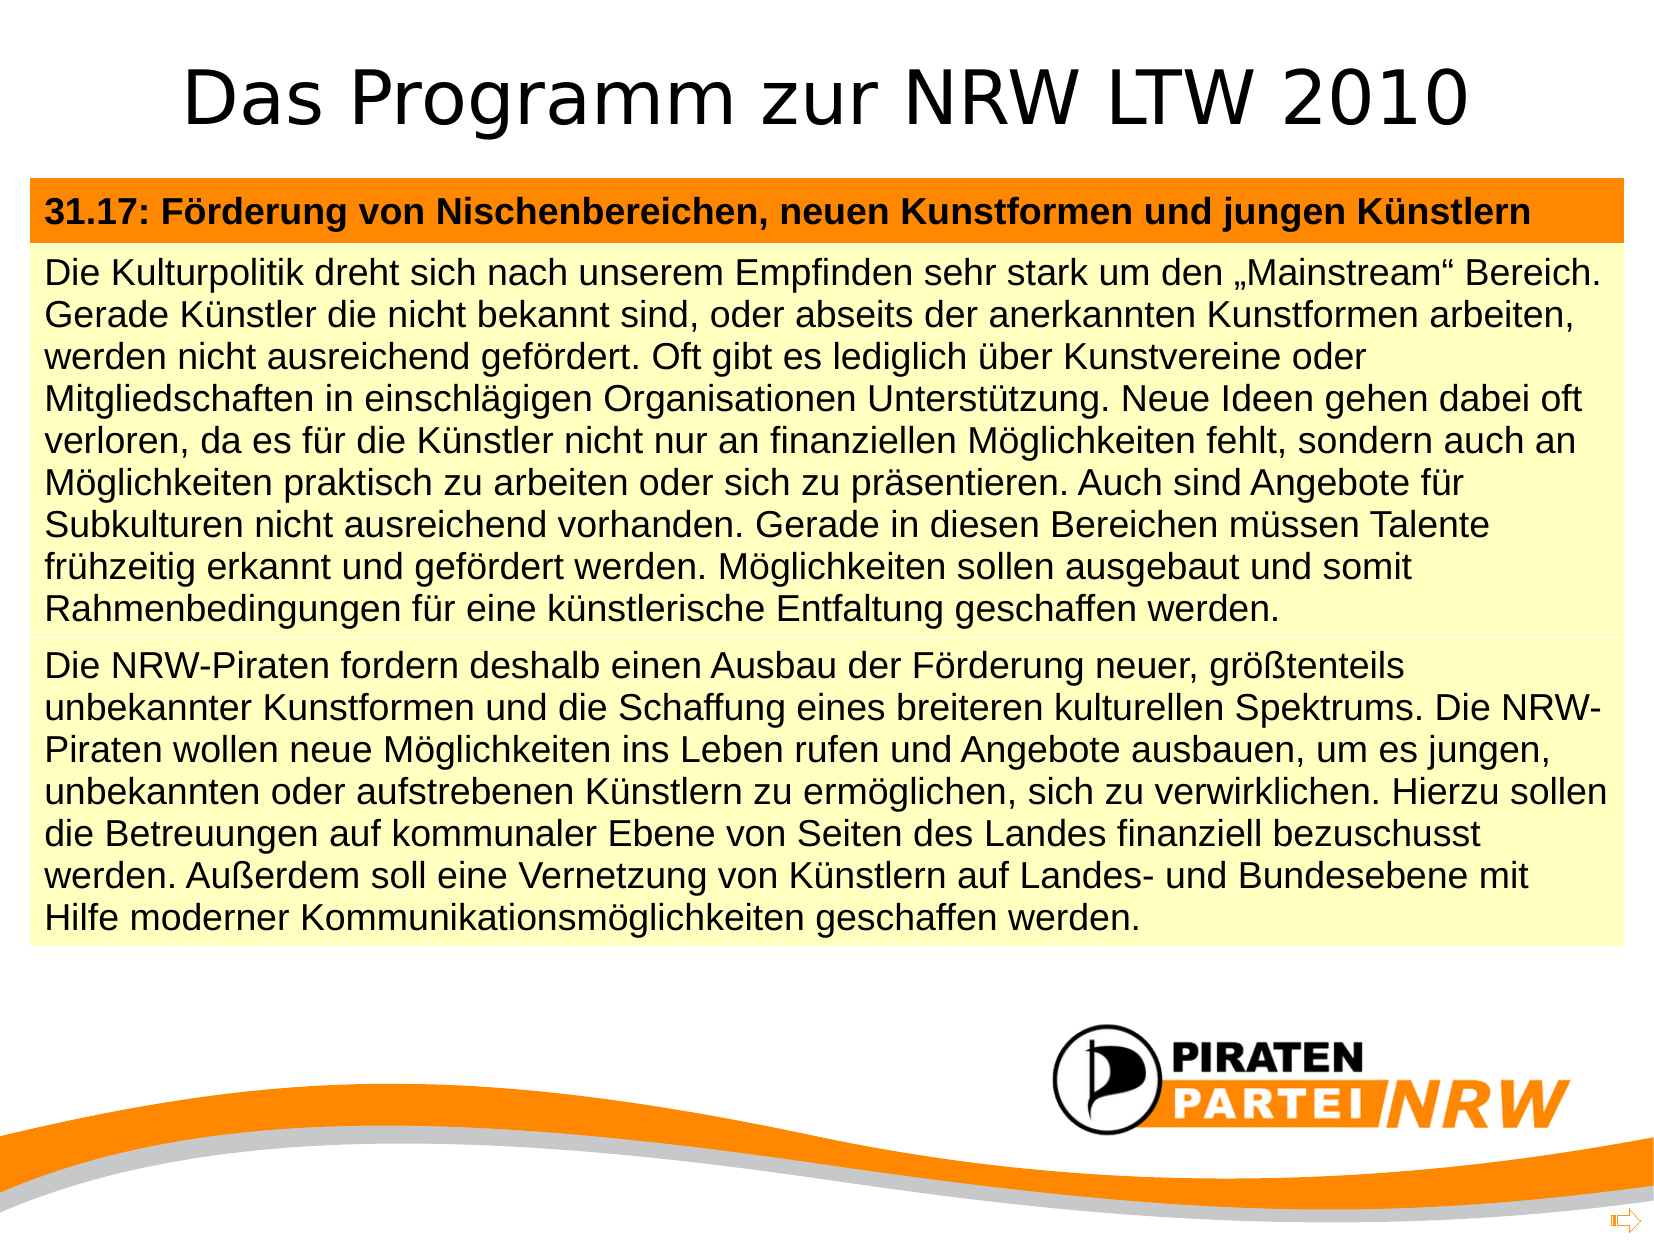

# Das Programm zur NRW LTW 2010
| 31.17: ﻿Förderung von Nischenbereichen, neuen Kunstformen und jungen Künstlern |
| --- |
| Die Kulturpolitik dreht sich nach unserem Empfinden sehr stark um den „Mainstream“ Bereich. Gerade Künstler die nicht bekannt sind, oder abseits der anerkannten Kunstformen arbeiten, werden nicht ausreichend gefördert. Oft gibt es lediglich über Kunstvereine oder Mitgliedschaften in einschlägigen Organisationen Unterstützung. Neue Ideen gehen dabei oft verloren, da es für die Künstler nicht nur an finanziellen Möglichkeiten fehlt, sondern auch an Möglichkeiten praktisch zu arbeiten oder sich zu präsentieren. Auch sind Angebote für Subkulturen nicht ausreichend vorhanden. Gerade in diesen Bereichen müssen Talente frühzeitig erkannt und gefördert werden. Möglichkeiten sollen ausgebaut und somit Rahmenbedingungen für eine künstlerische Entfaltung geschaffen werden. |
| Die NRW-Piraten fordern deshalb einen Ausbau der Förderung neuer, größtenteils unbekannter Kunstformen und die Schaffung eines breiteren kulturellen Spektrums. Die NRW-Piraten wollen neue Möglichkeiten ins Leben rufen und Angebote ausbauen, um es jungen, unbekannten oder aufstrebenen Künstlern zu ermöglichen, sich zu verwirklichen. Hierzu sollen die Betreuungen auf kommunaler Ebene von Seiten des Landes finanziell bezuschusst werden. Außerdem soll eine Vernetzung von Künstlern auf Landes- und Bundesebene mit Hilfe moderner Kommunikationsmöglichkeiten geschaffen werden. |